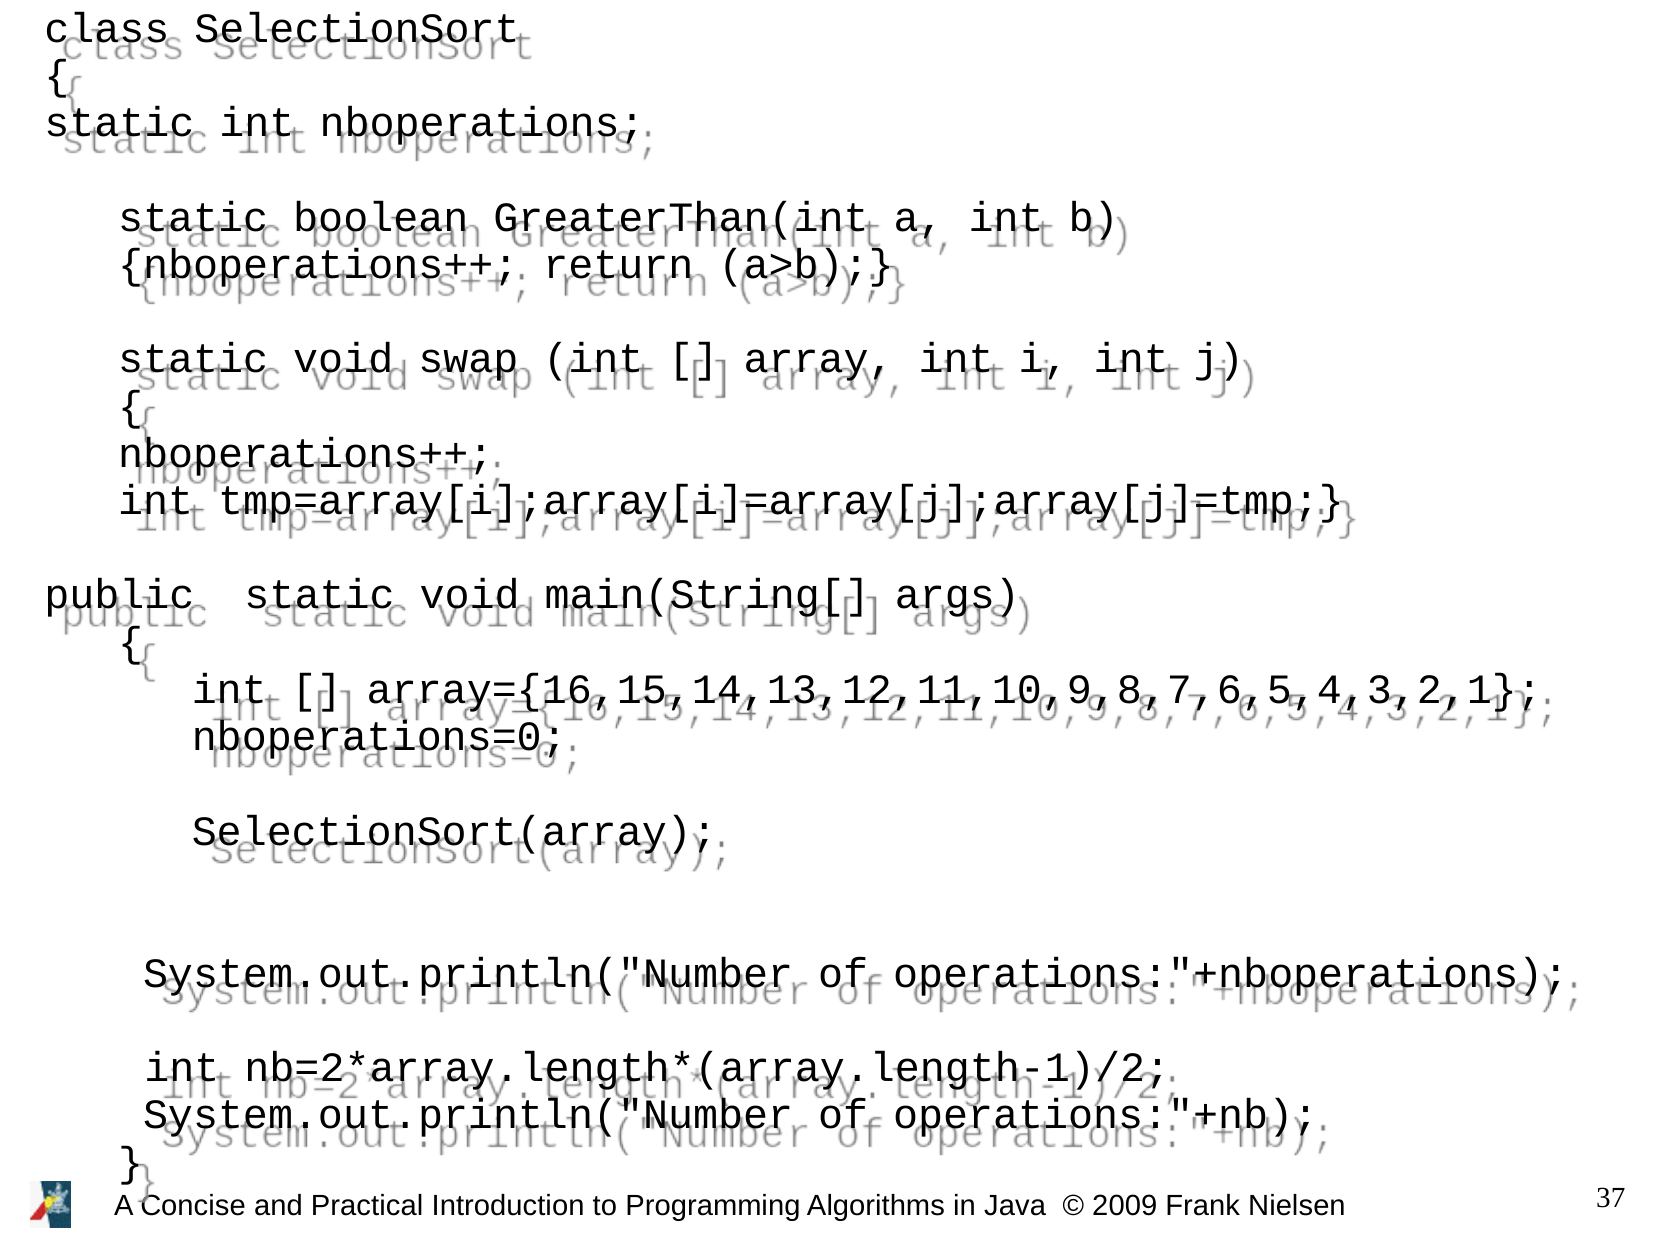

class SelectionSort
{
static int nboperations;
	static boolean GreaterThan(int a, int b)
	{nboperations++; return (a>b);}
	static void swap (int [] array, int i, int j)
	{
	nboperations++;
	int tmp=array[i];array[i]=array[j];array[j]=tmp;}
public static void main(String[] args)
	{
		int [] array={16,15,14,13,12,11,10,9,8,7,6,5,4,3,2,1};
		nboperations=0;
		SelectionSort(array);
	 System.out.println("Number of operations:"+nboperations);
 int nb=2*array.length*(array.length-1)/2;
	 System.out.println("Number of operations:"+nb);
	}
}